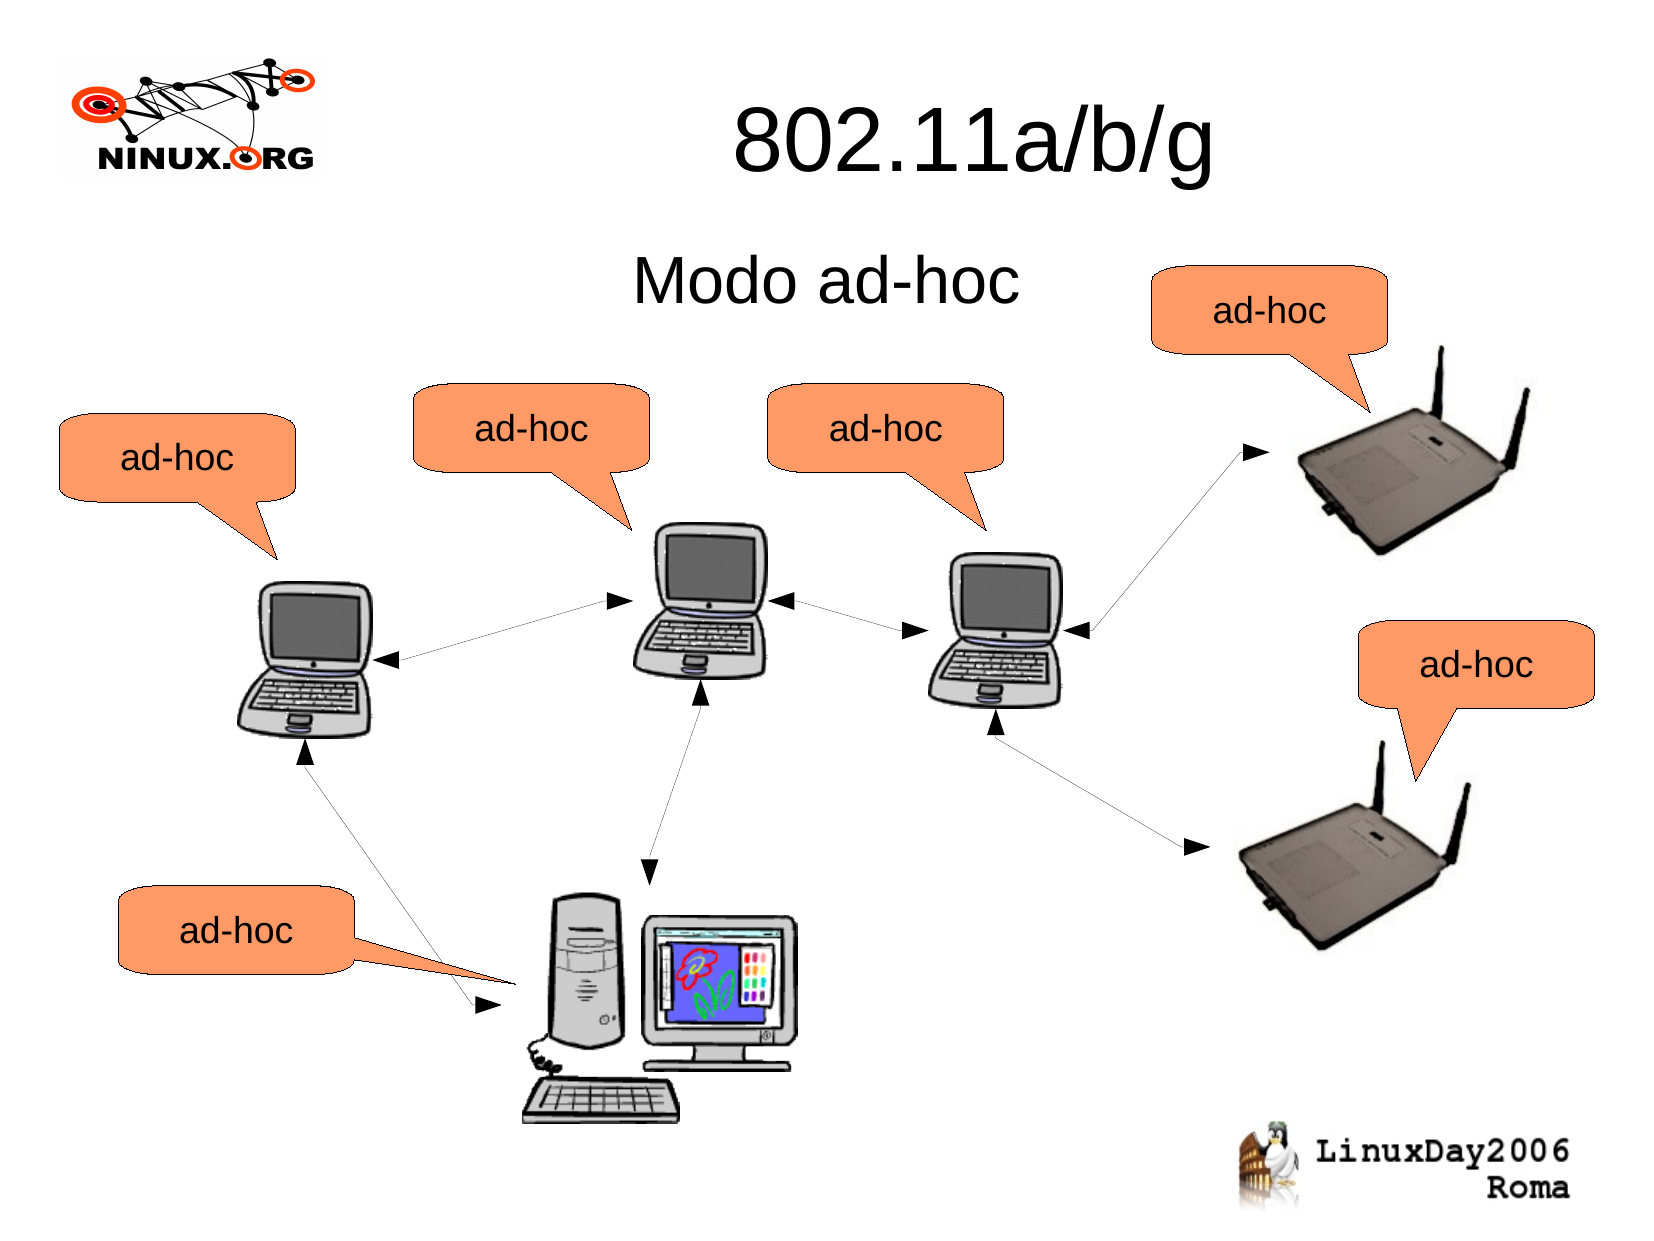

# 802.11a/b/g
Modo ad-hoc
ad-hoc
ad-hoc
ad-hoc
ad-hoc
ad-hoc
ad-hoc